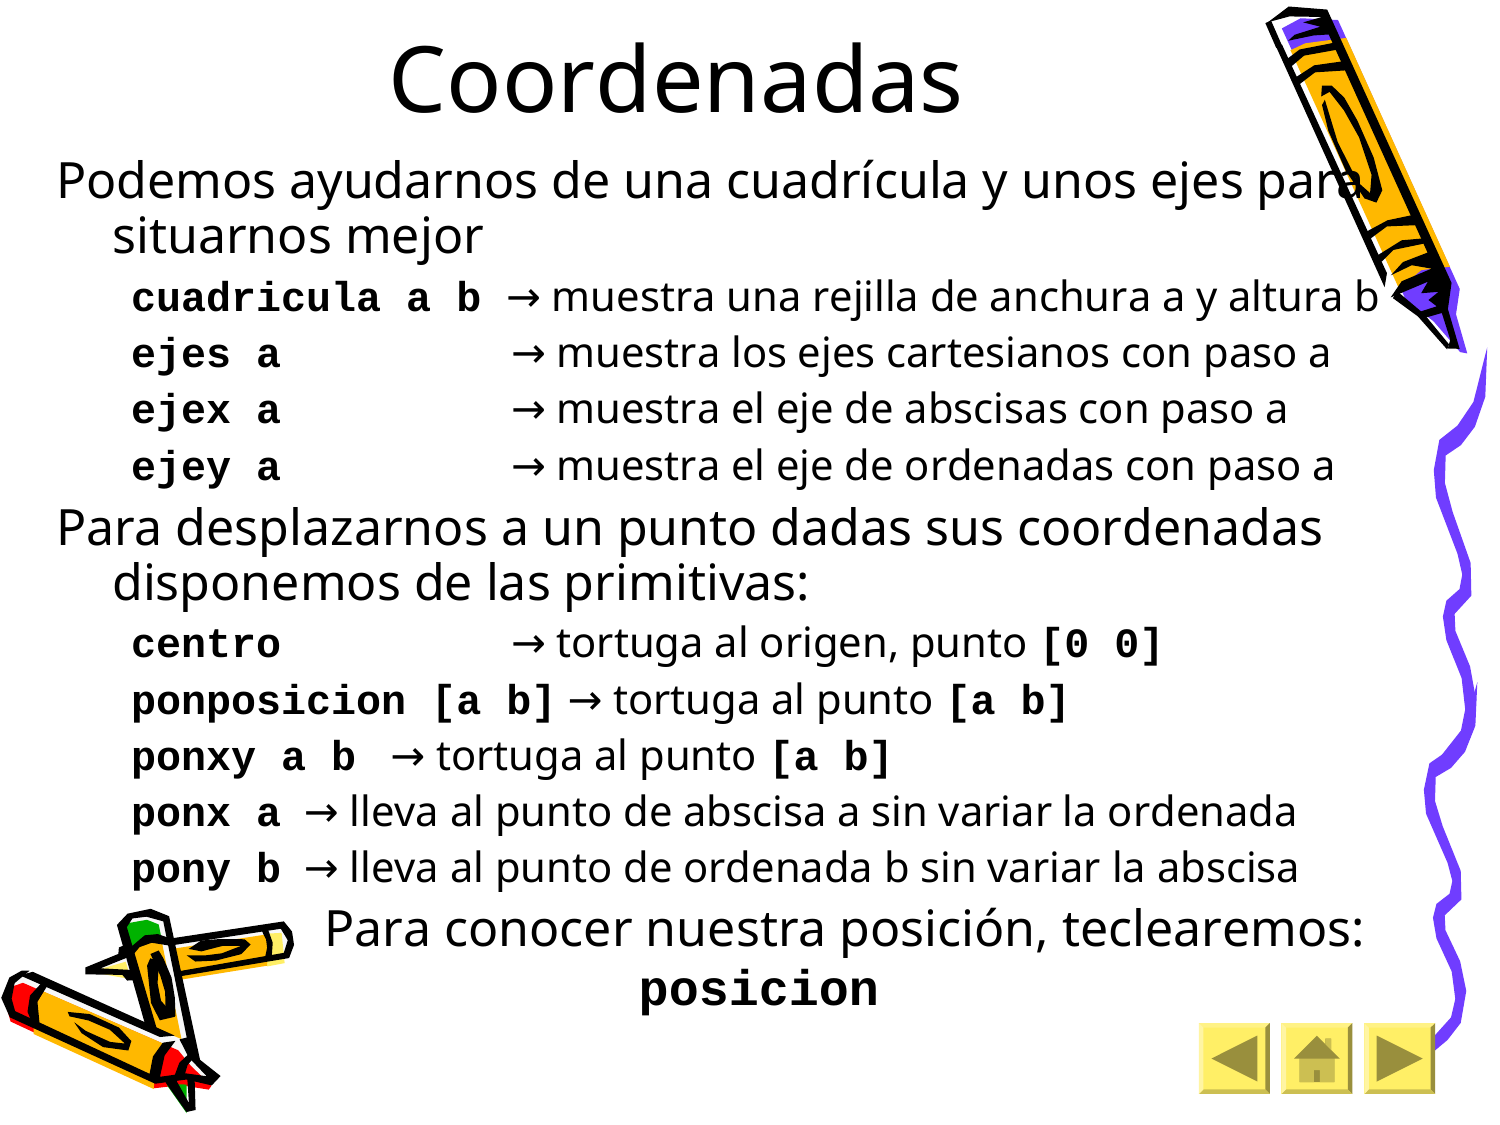

# Coordenadas
Podemos ayudarnos de una cuadrícula y unos ejes para situarnos mejor
cuadricula a b → muestra una rejilla de anchura a y altura b
ejes a	→ muestra los ejes cartesianos con paso a
ejex a	→ muestra el eje de abscisas con paso a
ejey a	→ muestra el eje de ordenadas con paso a
Para desplazarnos a un punto dadas sus coordenadas disponemos de las primitivas:
centro	→ tortuga al origen, punto [0 0]
ponposicion [a b] → tortuga al punto [a b]
ponxy a b → tortuga al punto [a b]
ponx a → lleva al punto de abscisa a sin variar la ordenada
pony b → lleva al punto de ordenada b sin variar la abscisa
 Para conocer nuestra posición, teclearemos:
posicion